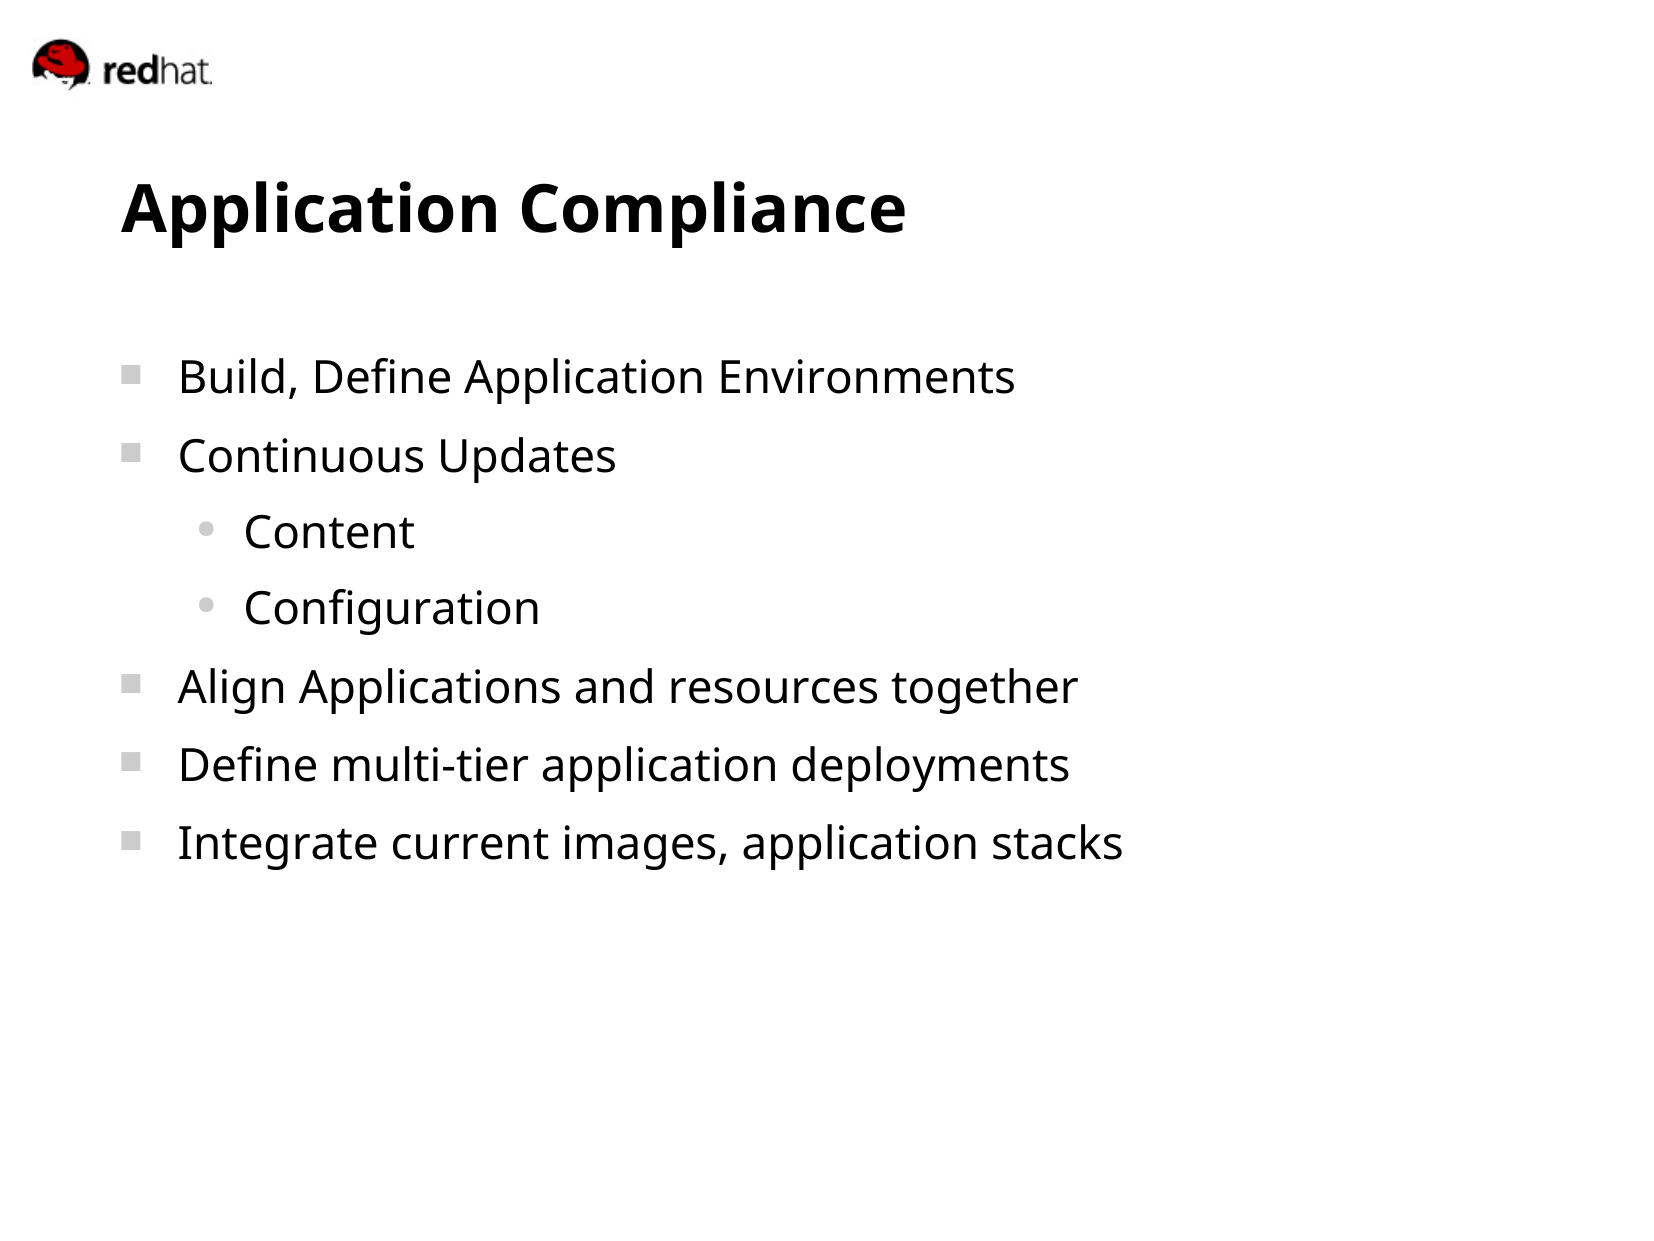

# Application Compliance
Build, Define Application Environments
Continuous Updates
Content
Configuration
Align Applications and resources together
Define multi-tier application deployments
Integrate current images, application stacks